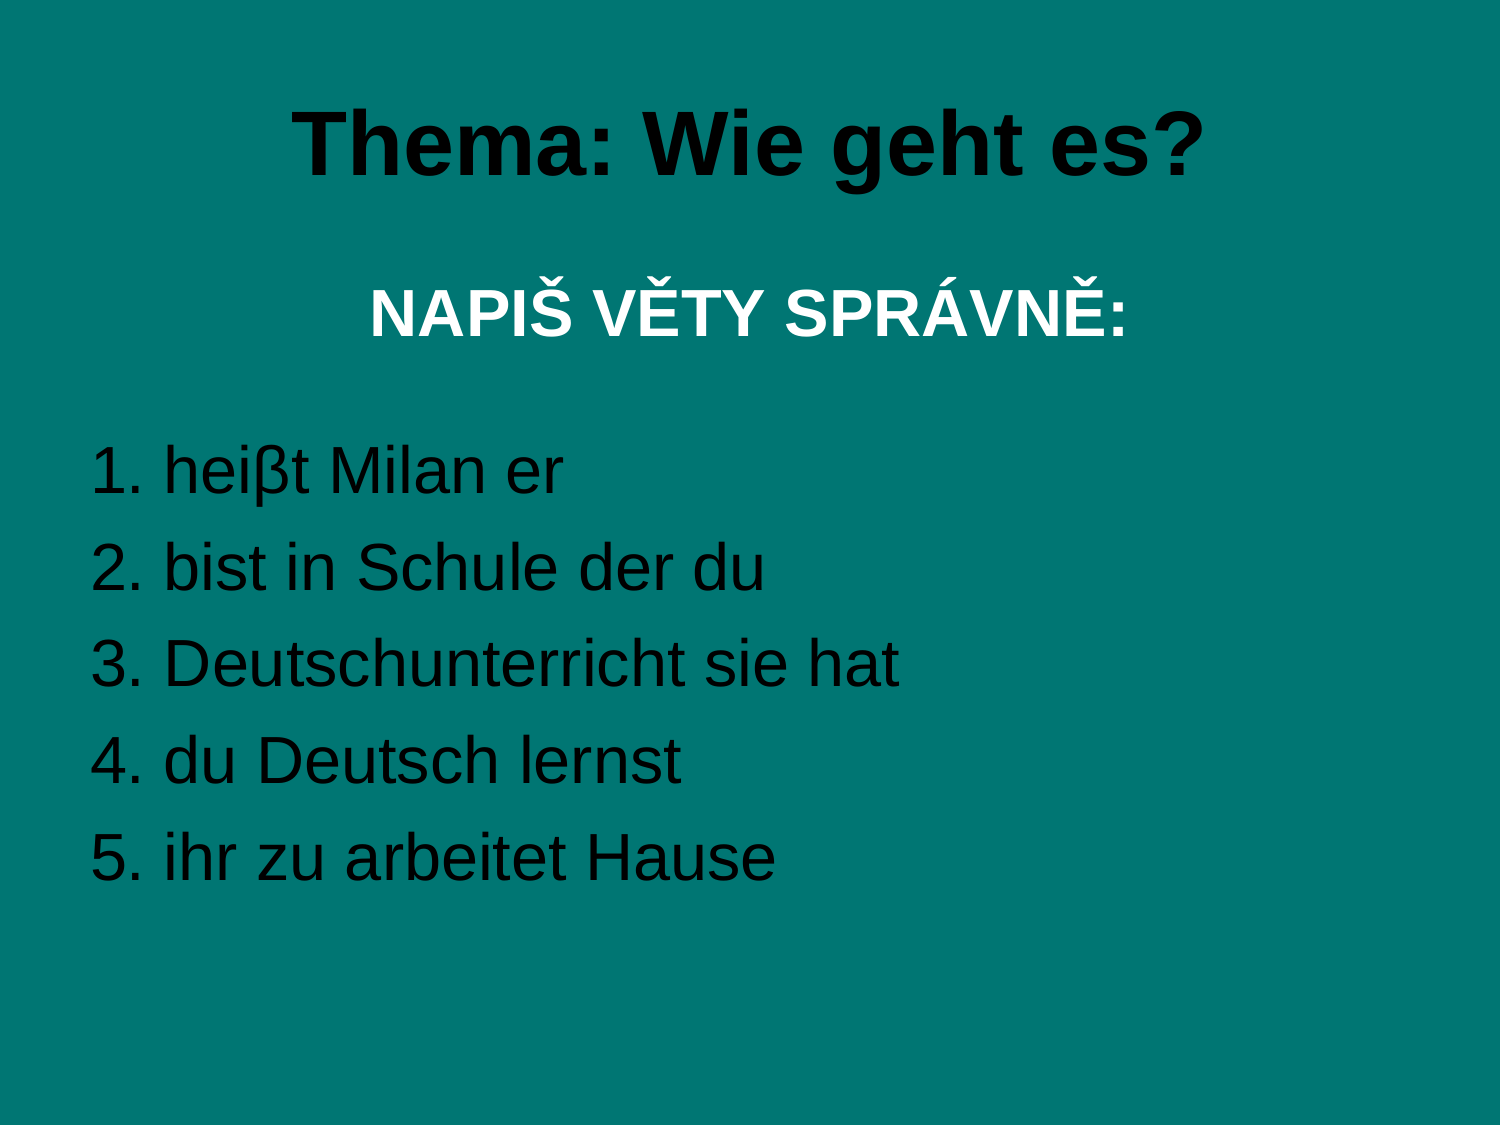

# Thema: Wie geht es?
NAPIŠ VĚTY SPRÁVNĚ:
1. heiβt Milan er
2. bist in Schule der du
3. Deutschunterricht sie hat
4. du Deutsch lernst
5. ihr zu arbeitet Hause